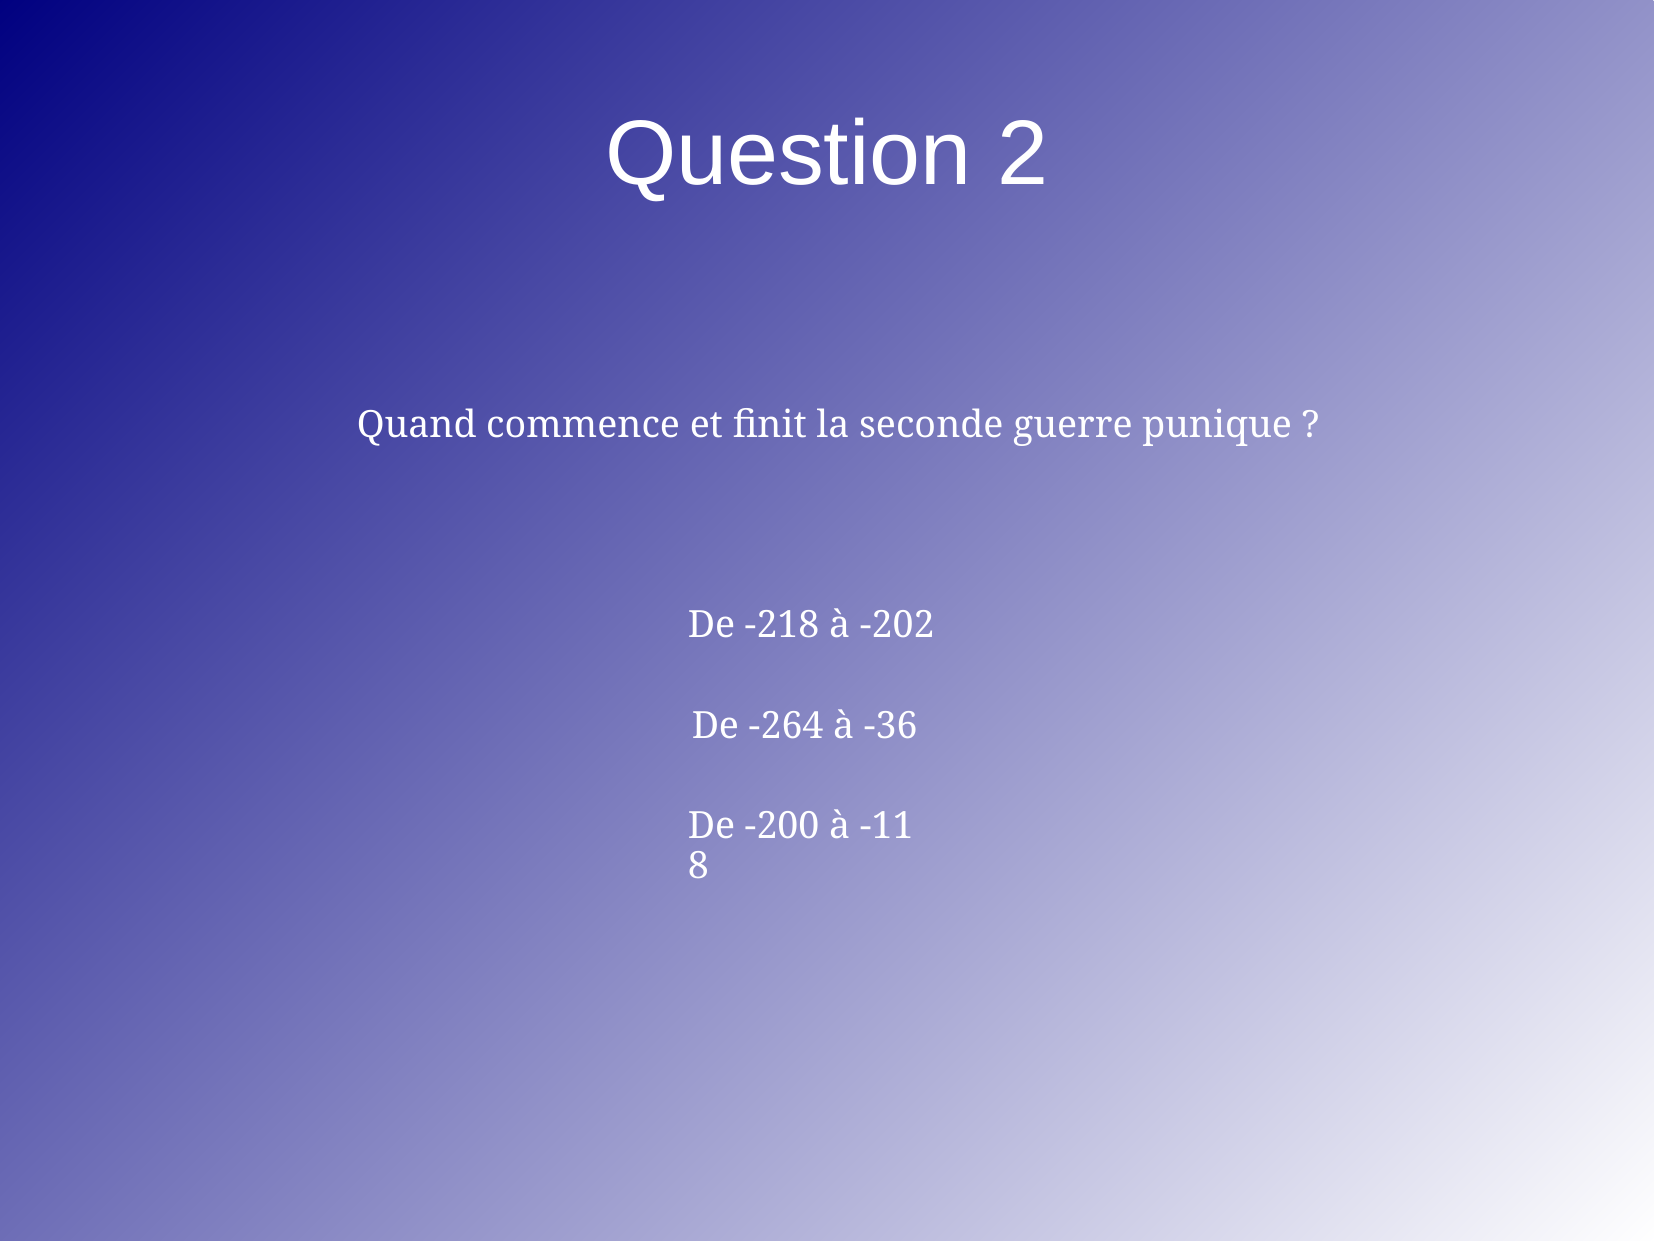

# Question 2
Quand commence et finit la seconde guerre punique ?
De -218 à -202
De -264 à -36
De -200 à -118